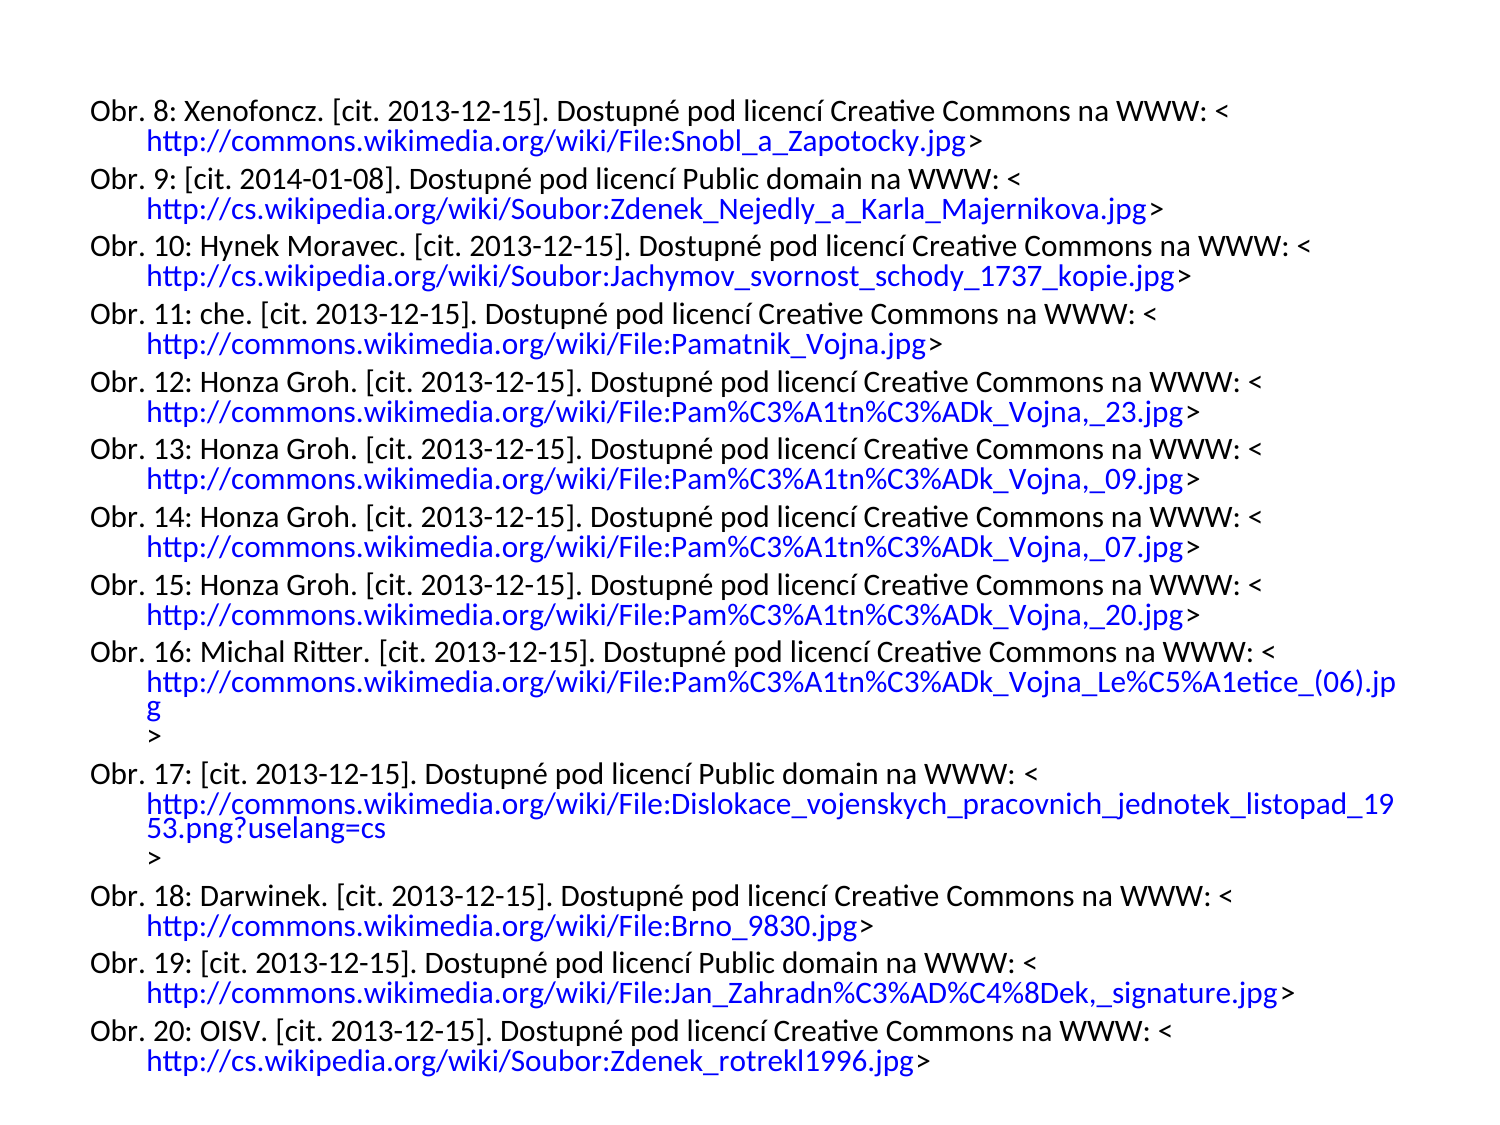

# Obr. 8: Xenofoncz. [cit. 2013-12-15]. Dostupné pod licencí Creative Commons na WWW: <http://commons.wikimedia.org/wiki/File:Snobl_a_Zapotocky.jpg>
Obr. 9: [cit. 2014-01-08]. Dostupné pod licencí Public domain na WWW: <http://cs.wikipedia.org/wiki/Soubor:Zdenek_Nejedly_a_Karla_Majernikova.jpg>
Obr. 10: Hynek Moravec. [cit. 2013-12-15]. Dostupné pod licencí Creative Commons na WWW: <http://cs.wikipedia.org/wiki/Soubor:Jachymov_svornost_schody_1737_kopie.jpg>
Obr. 11: che. [cit. 2013-12-15]. Dostupné pod licencí Creative Commons na WWW: <http://commons.wikimedia.org/wiki/File:Pamatnik_Vojna.jpg>
Obr. 12: Honza Groh. [cit. 2013-12-15]. Dostupné pod licencí Creative Commons na WWW: <http://commons.wikimedia.org/wiki/File:Pam%C3%A1tn%C3%ADk_Vojna,_23.jpg>
Obr. 13: Honza Groh. [cit. 2013-12-15]. Dostupné pod licencí Creative Commons na WWW: <http://commons.wikimedia.org/wiki/File:Pam%C3%A1tn%C3%ADk_Vojna,_09.jpg>
Obr. 14: Honza Groh. [cit. 2013-12-15]. Dostupné pod licencí Creative Commons na WWW: <http://commons.wikimedia.org/wiki/File:Pam%C3%A1tn%C3%ADk_Vojna,_07.jpg>
Obr. 15: Honza Groh. [cit. 2013-12-15]. Dostupné pod licencí Creative Commons na WWW: <http://commons.wikimedia.org/wiki/File:Pam%C3%A1tn%C3%ADk_Vojna,_20.jpg>
Obr. 16: Michal Ritter. [cit. 2013-12-15]. Dostupné pod licencí Creative Commons na WWW: <http://commons.wikimedia.org/wiki/File:Pam%C3%A1tn%C3%ADk_Vojna_Le%C5%A1etice_(06).jpg>
Obr. 17: [cit. 2013-12-15]. Dostupné pod licencí Public domain na WWW: <http://commons.wikimedia.org/wiki/File:Dislokace_vojenskych_pracovnich_jednotek_listopad_1953.png?uselang=cs>
Obr. 18: Darwinek. [cit. 2013-12-15]. Dostupné pod licencí Creative Commons na WWW: <http://commons.wikimedia.org/wiki/File:Brno_9830.jpg>
Obr. 19: [cit. 2013-12-15]. Dostupné pod licencí Public domain na WWW: <http://commons.wikimedia.org/wiki/File:Jan_Zahradn%C3%AD%C4%8Dek,_signature.jpg>
Obr. 20: OISV. [cit. 2013-12-15]. Dostupné pod licencí Creative Commons na WWW: <http://cs.wikipedia.org/wiki/Soubor:Zdenek_rotrekl1996.jpg>